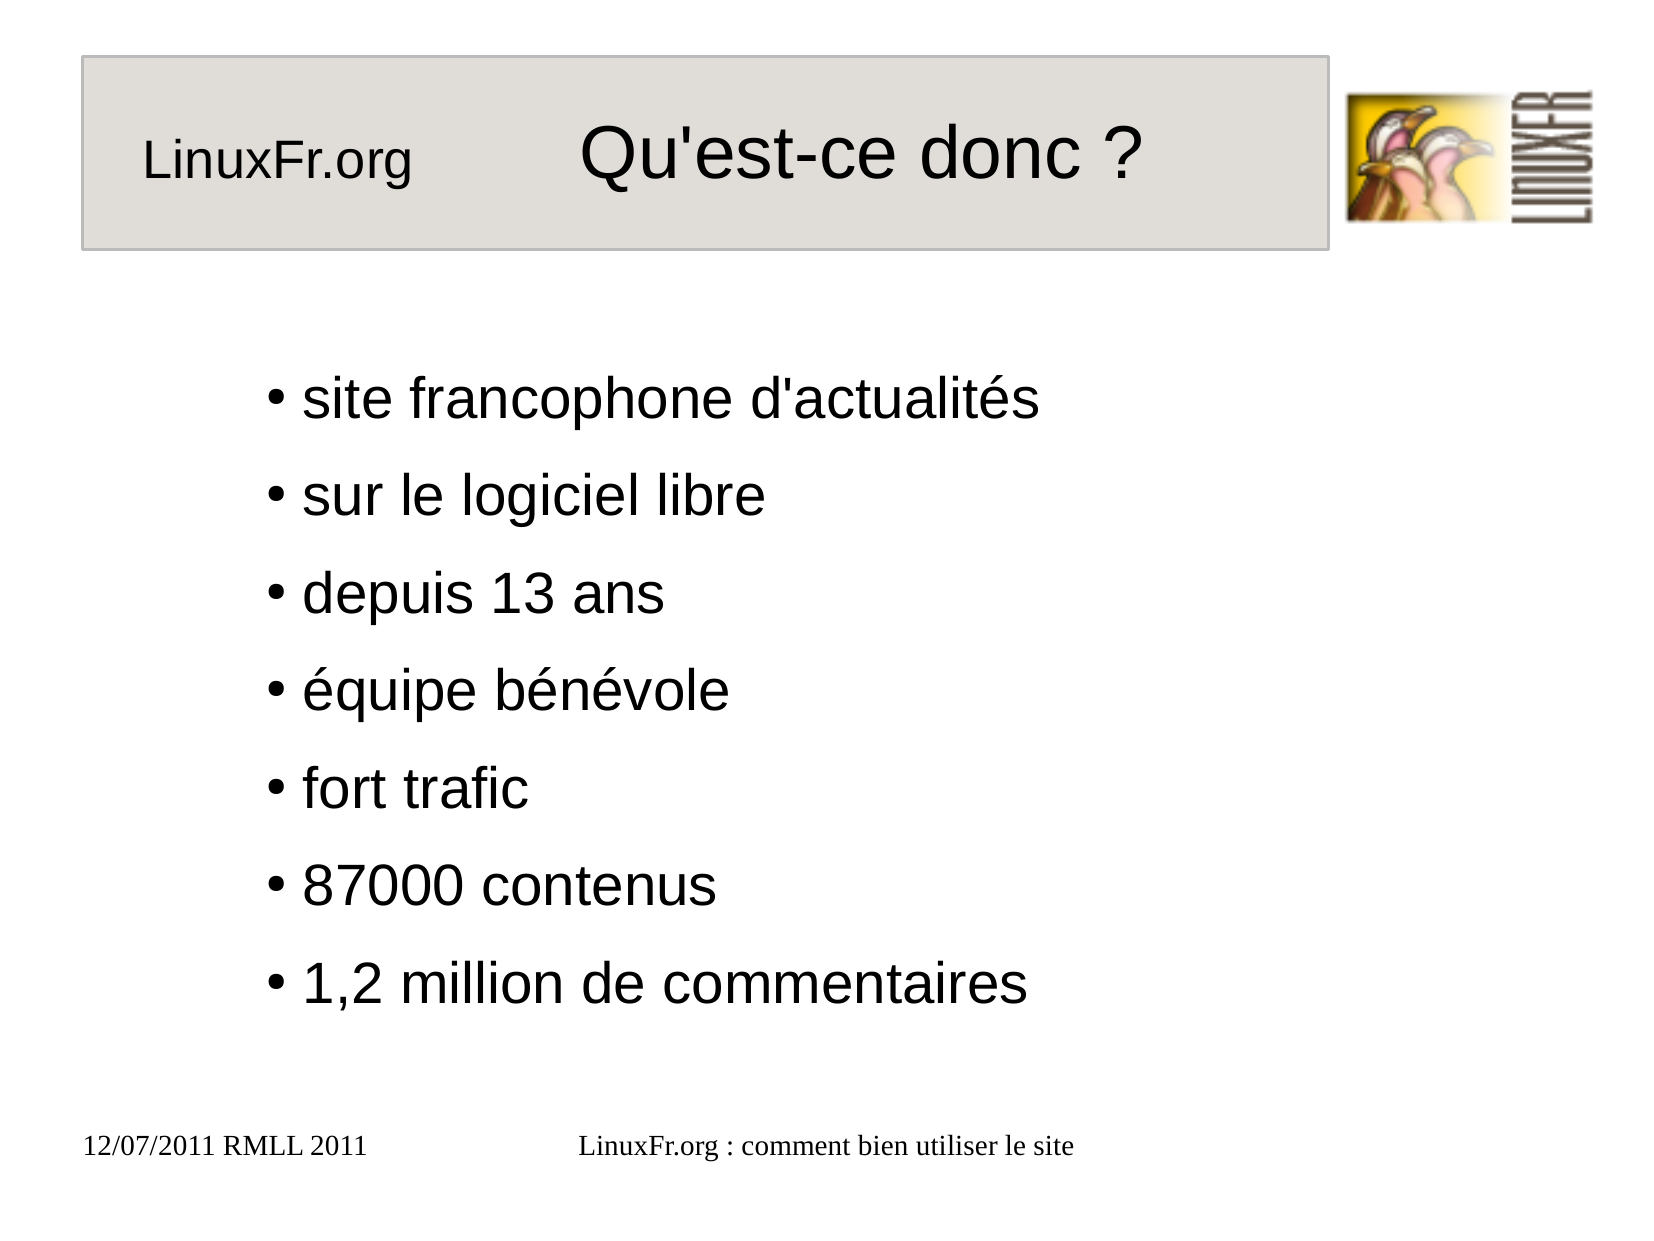

# LinuxFr.org Qu'est-ce donc ?
 site francophone d'actualités
 sur le logiciel libre
 depuis 13 ans
 équipe bénévole
 fort trafic
 87000 contenus
 1,2 million de commentaires